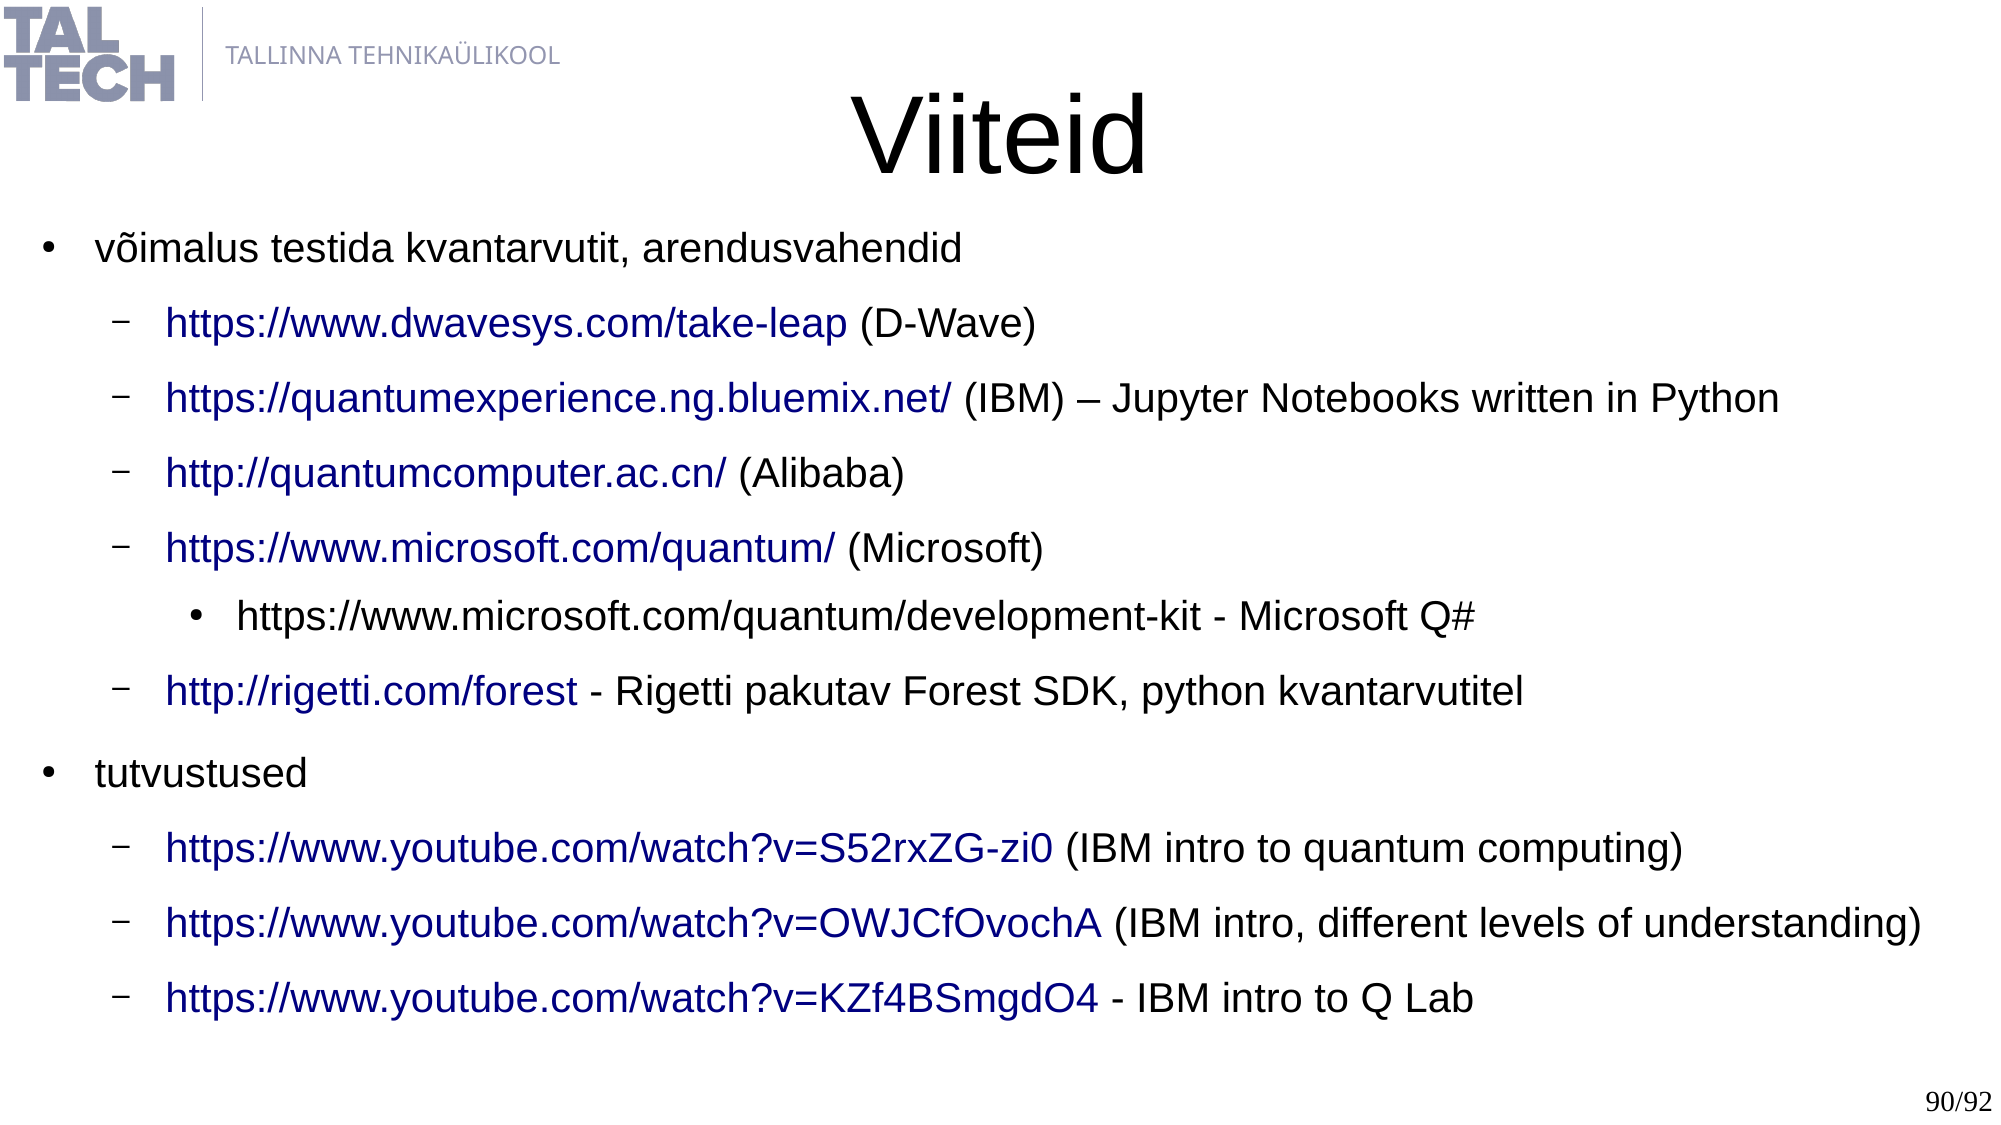

# Viiteid
võimalus testida kvantarvutit, arendusvahendid
https://www.dwavesys.com/take-leap (D-Wave)
https://quantumexperience.ng.bluemix.net/ (IBM) – Jupyter Notebooks written in Python
http://quantumcomputer.ac.cn/ (Alibaba)
https://www.microsoft.com/quantum/ (Microsoft)
https://www.microsoft.com/quantum/development-kit - Microsoft Q#
http://rigetti.com/forest - Rigetti pakutav Forest SDK, python kvantarvutitel
tutvustused
https://www.youtube.com/watch?v=S52rxZG-zi0 (IBM intro to quantum computing)
https://www.youtube.com/watch?v=OWJCfOvochA (IBM intro, different levels of understanding)
https://www.youtube.com/watch?v=KZf4BSmgdO4 - IBM intro to Q Lab
90